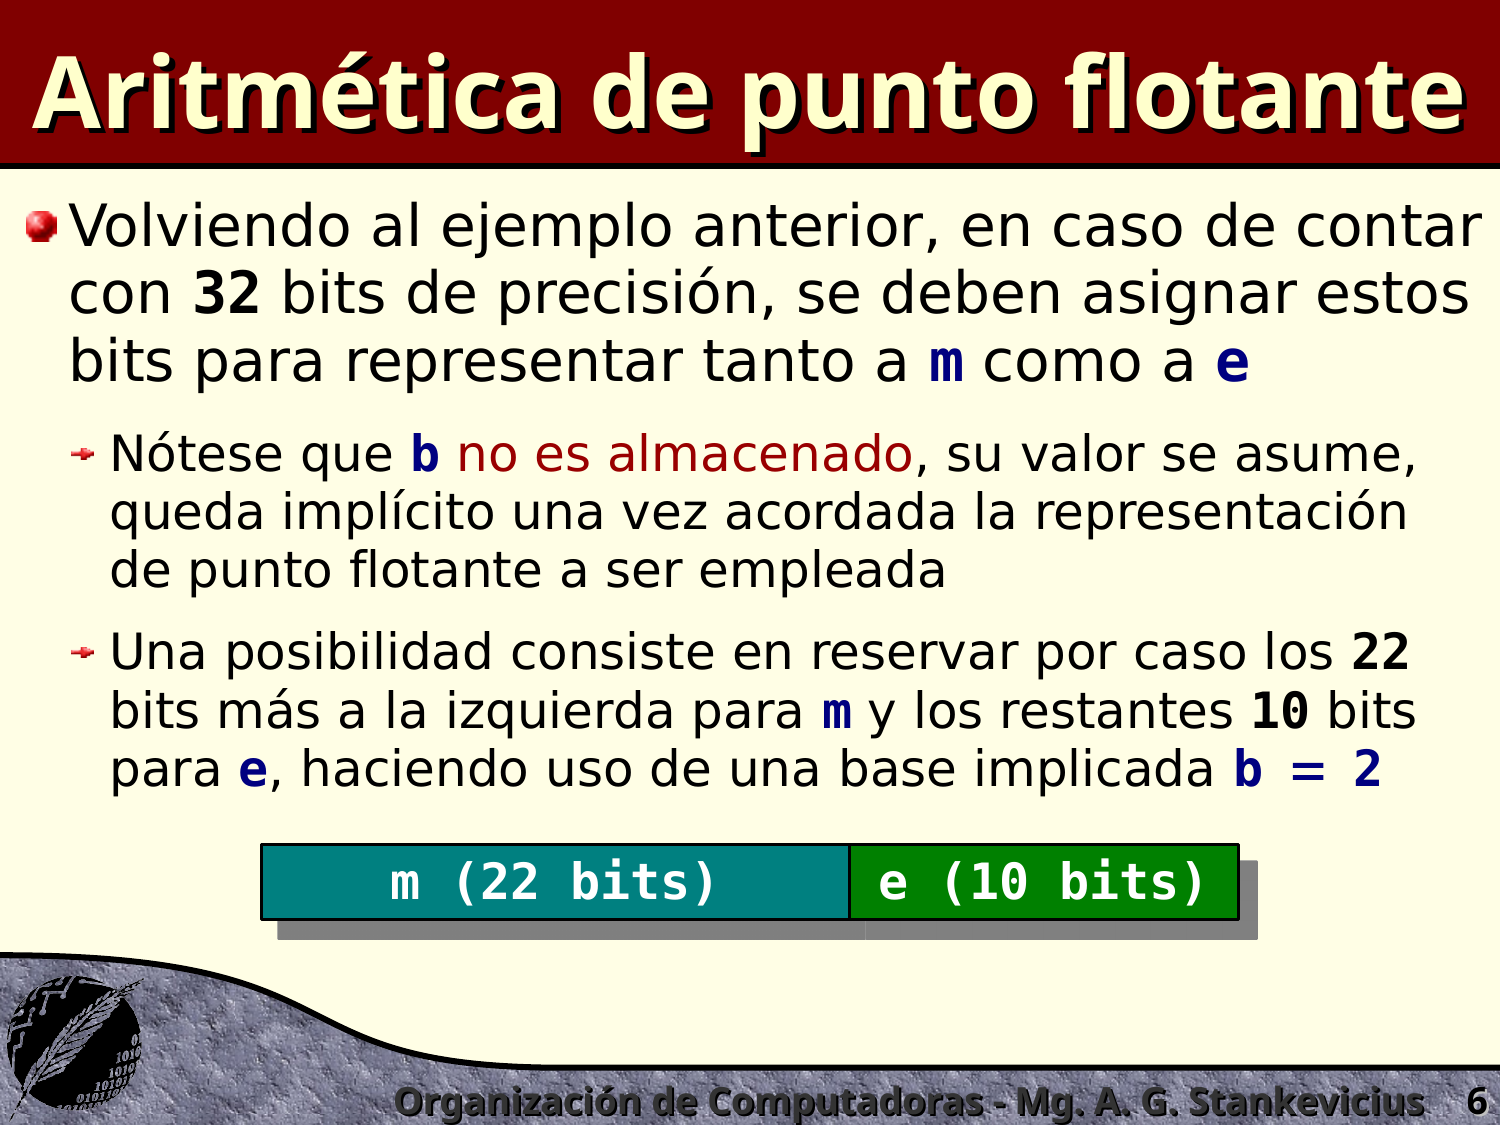

# Aritmética de punto flotante
Volviendo al ejemplo anterior, en caso de contar con 32 bits de precisión, se deben asignar estos bits para representar tanto a m como a e
Nótese que b no es almacenado, su valor se asume, queda implícito una vez acordada la representación
de punto flotante a ser empleada
Una posibilidad consiste en reservar por caso los 22 bits más a la izquierda para m y los restantes 10 bits para e, haciendo uso de una base implicada b = 2
m (22 bits)
e (10 bits)
6